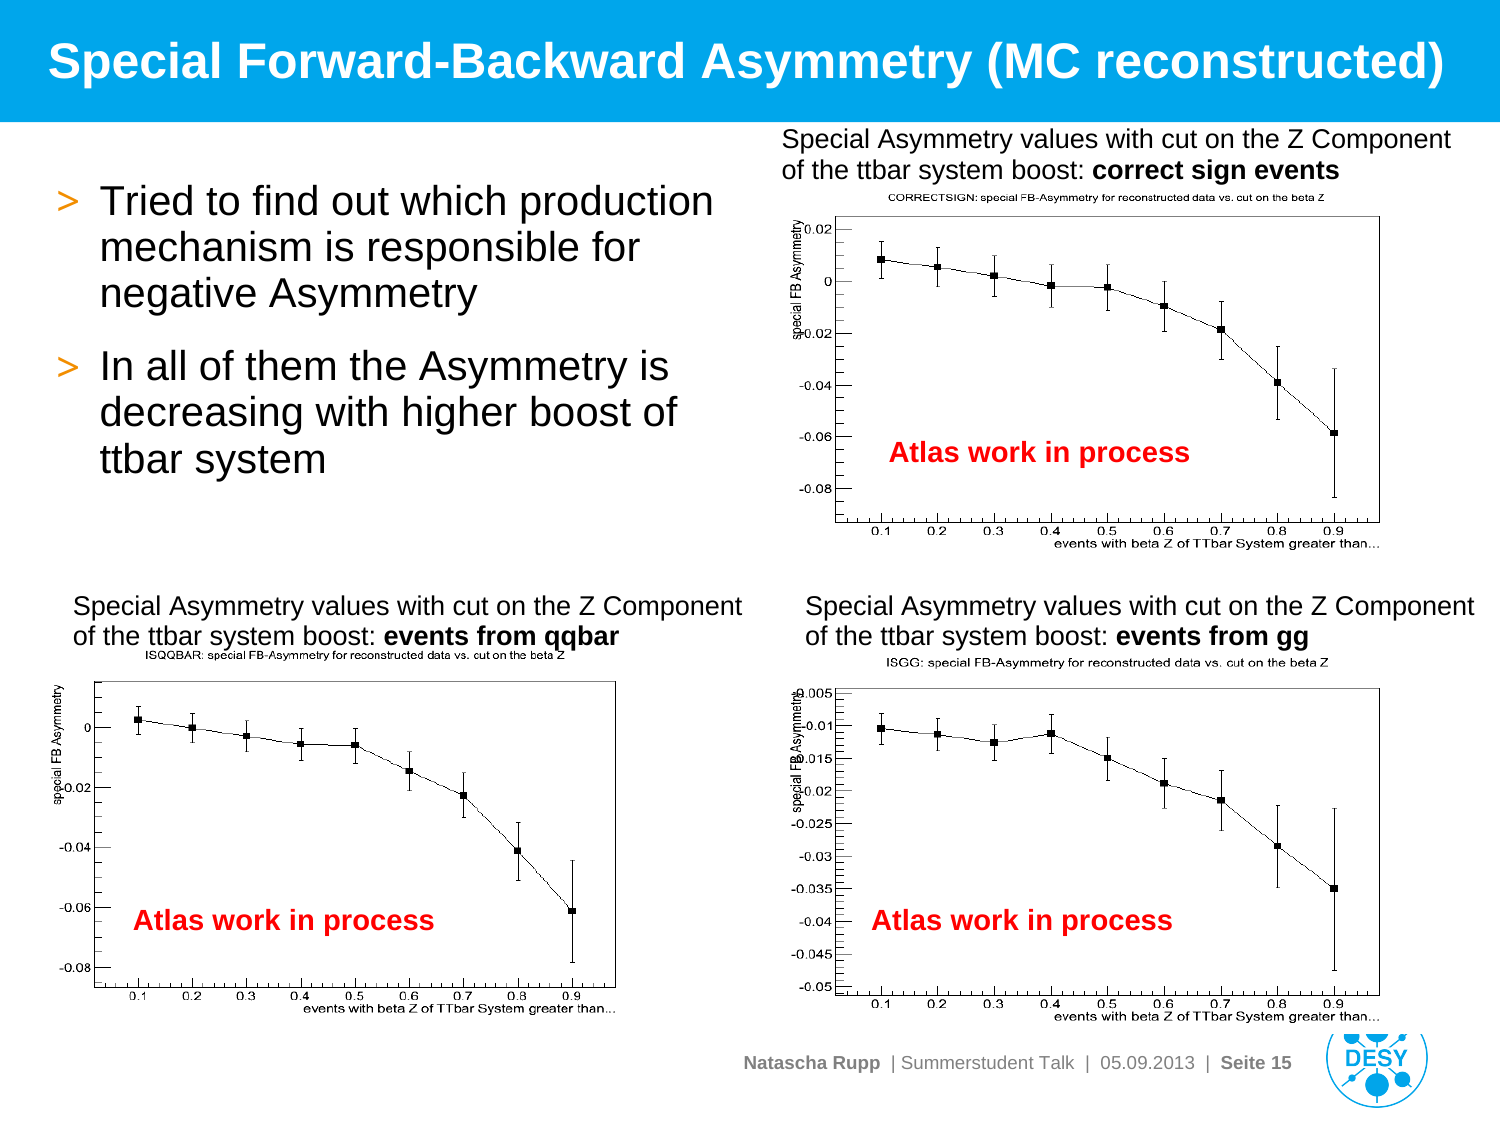

# Special Forward-Backward Asymmetry (MC reconstructed)
Special Asymmetry values with cut on the Z Component of the ttbar system boost: correct sign events
Tried to find out which production mechanism is responsible for negative Asymmetry
In all of them the Asymmetry is decreasing with higher boost of ttbar system
Atlas work in process
Special Asymmetry values with cut on the Z Component of the ttbar system boost: events from qqbar
Special Asymmetry values with cut on the Z Component of the ttbar system boost: events from gg
Atlas work in process
Atlas work in process